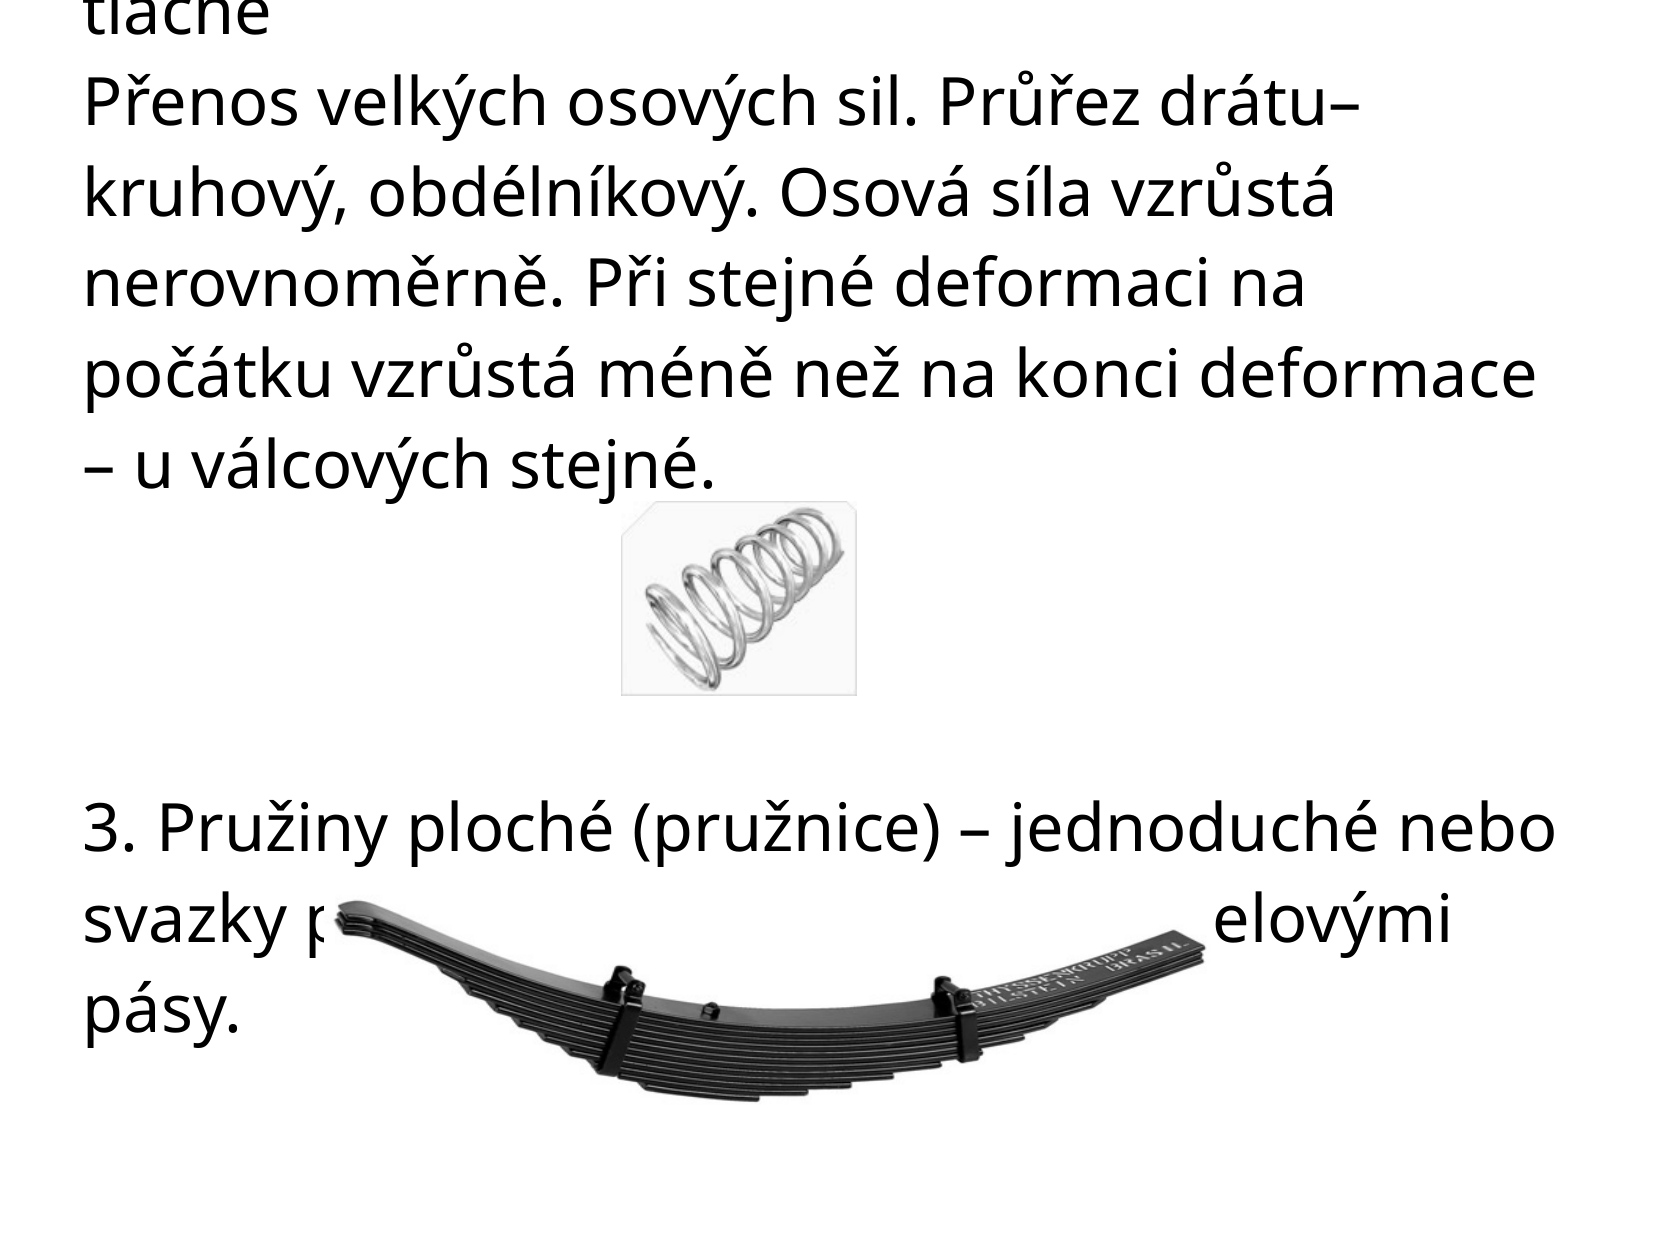

# 2. Šroubové pružiny kuželové – tažné nebo tlačné
Přenos velkých osových sil. Průřez drátu–kruhový, obdélníkový. Osová síla vzrůstá nerovnoměrně. Při stejné deformaci na počátku vzrůstá méně než na konci deformace – u válcových stejné.
3. Pružiny ploché (pružnice) – jednoduché nebo svazky pružnic. Tvořeny plochými ocelovými pásy.